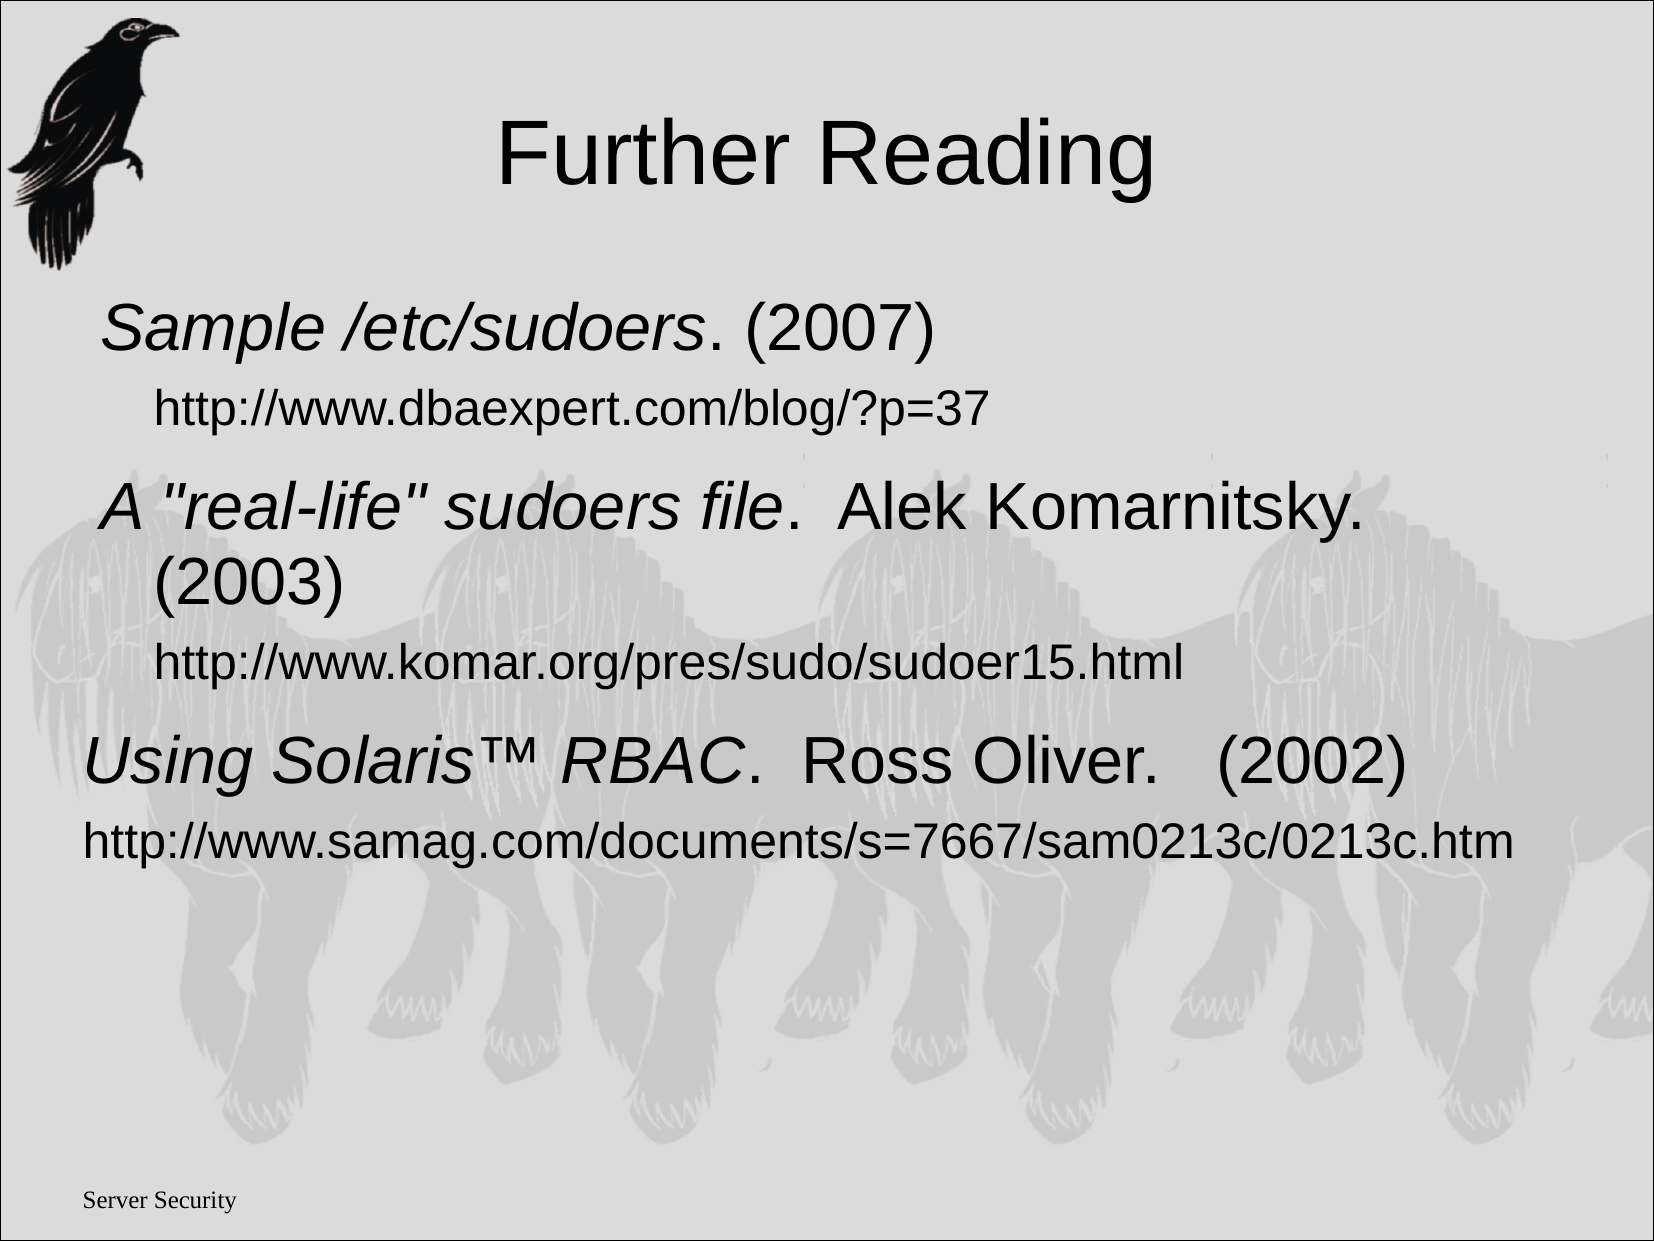

# Further Reading
Sample /etc/sudoers. (2007)
http://www.dbaexpert.com/blog/?p=37
A "real-life" sudoers file. Alek Komarnitsky. (2003)
http://www.komar.org/pres/sudo/sudoer15.html
Using Solaris™ RBAC. Ross Oliver. (2002)
http://www.samag.com/documents/s=7667/sam0213c/0213c.htm